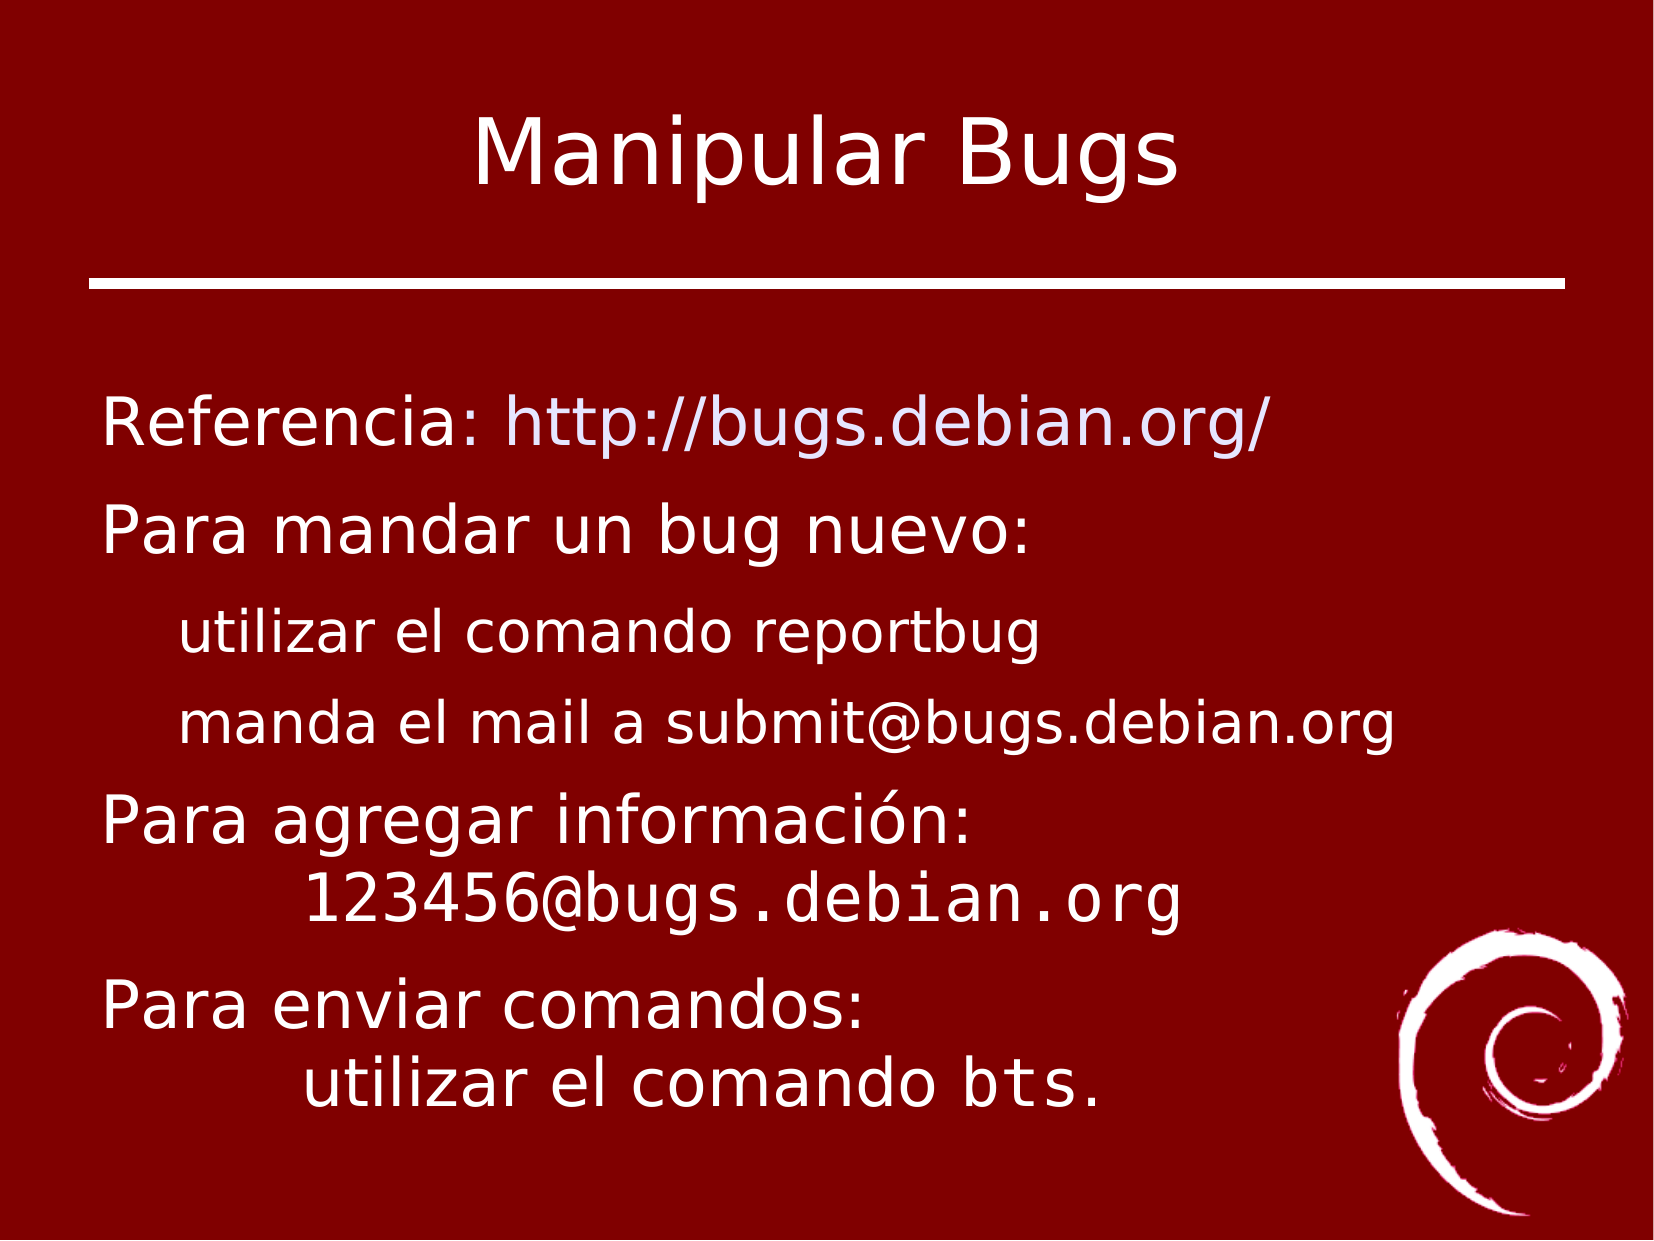

# Manipular Bugs
Referencia: http://bugs.debian.org/
Para mandar un bug nuevo:
utilizar el comando reportbug
manda el mail a submit@bugs.debian.org
Para agregar información:
		123456@bugs.debian.org
Para enviar comandos:
		utilizar el comando bts.